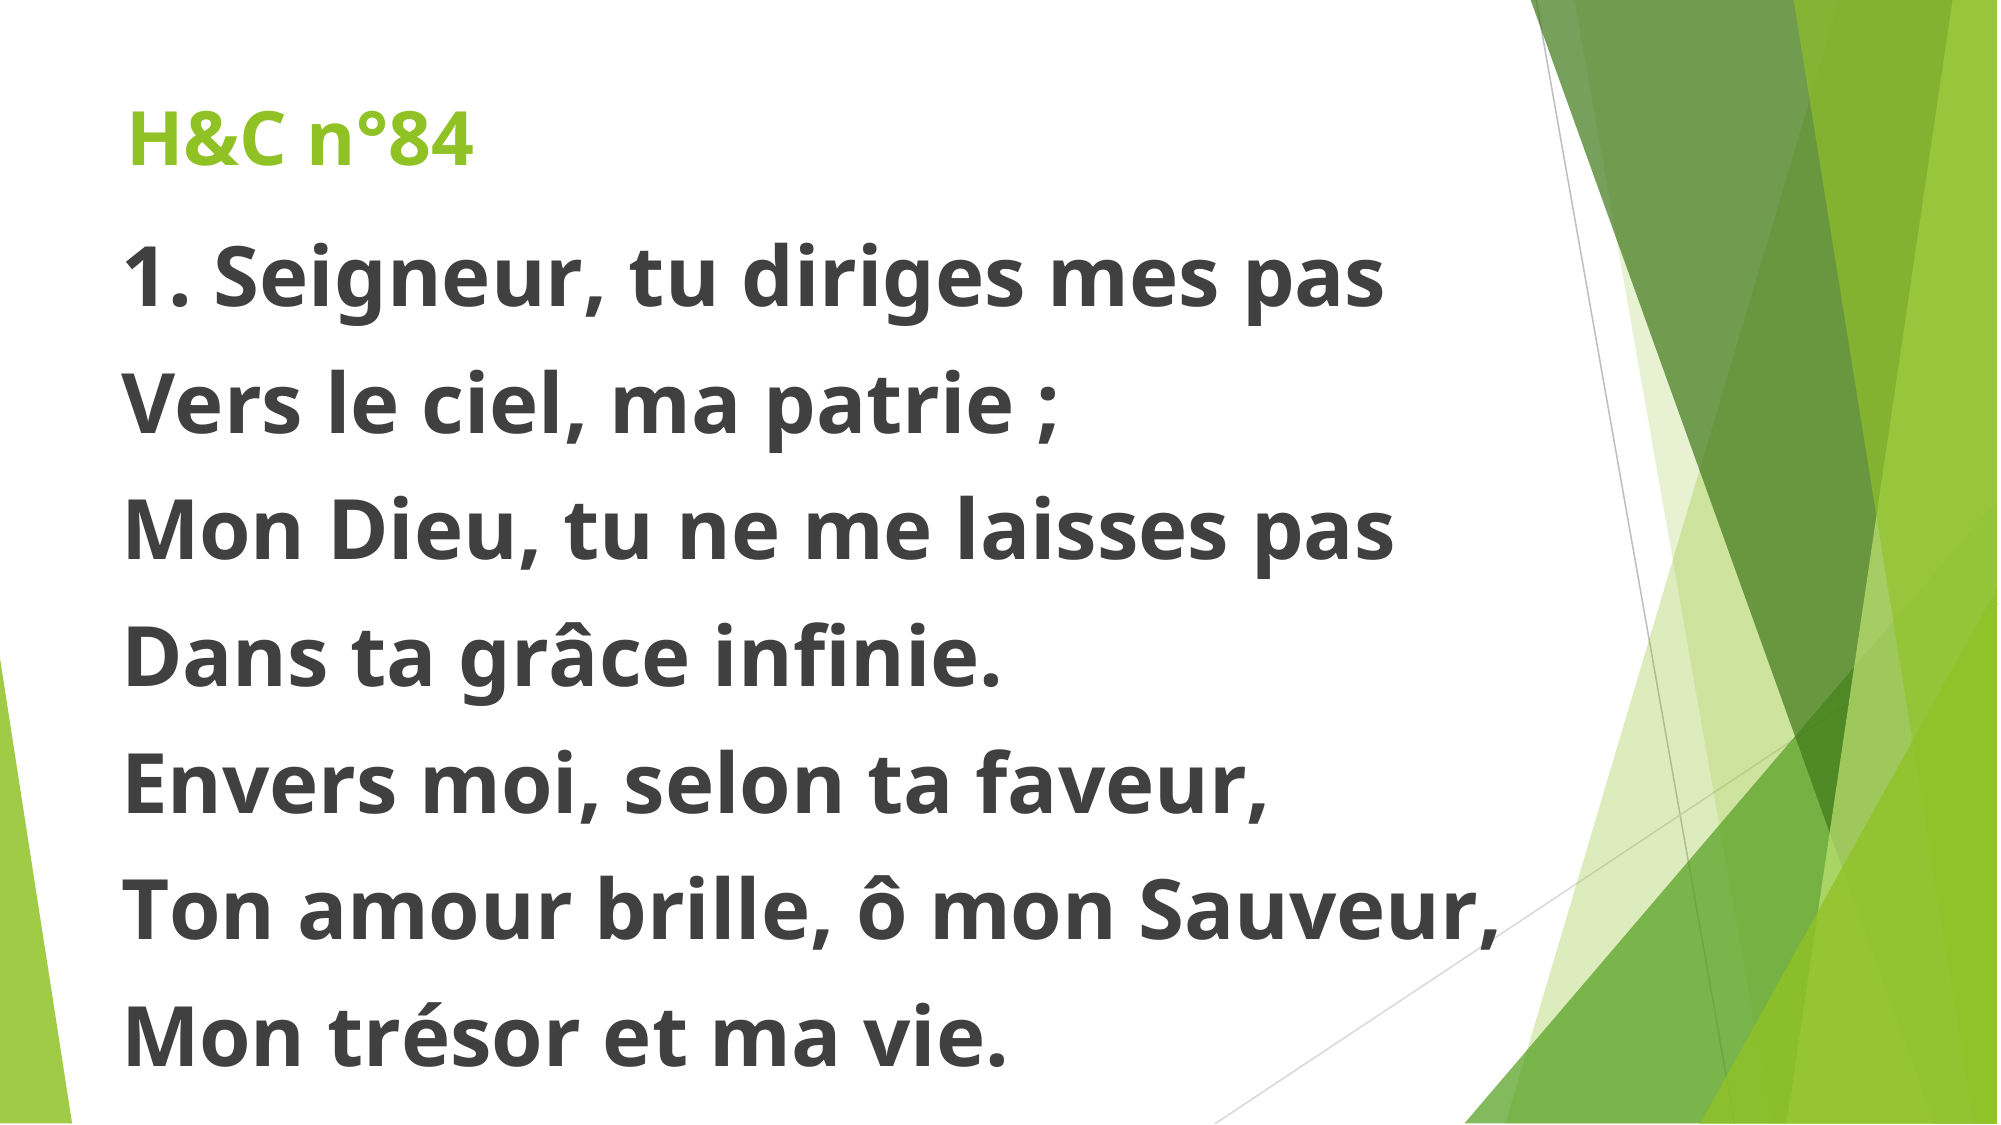

H&C n°84
1. Seigneur, tu diriges mes pas
Vers le ciel, ma patrie ;
Mon Dieu, tu ne me laisses pas
Dans ta grâce infinie.
Envers moi, selon ta faveur,
Ton amour brille, ô mon Sauveur,
Mon trésor et ma vie.